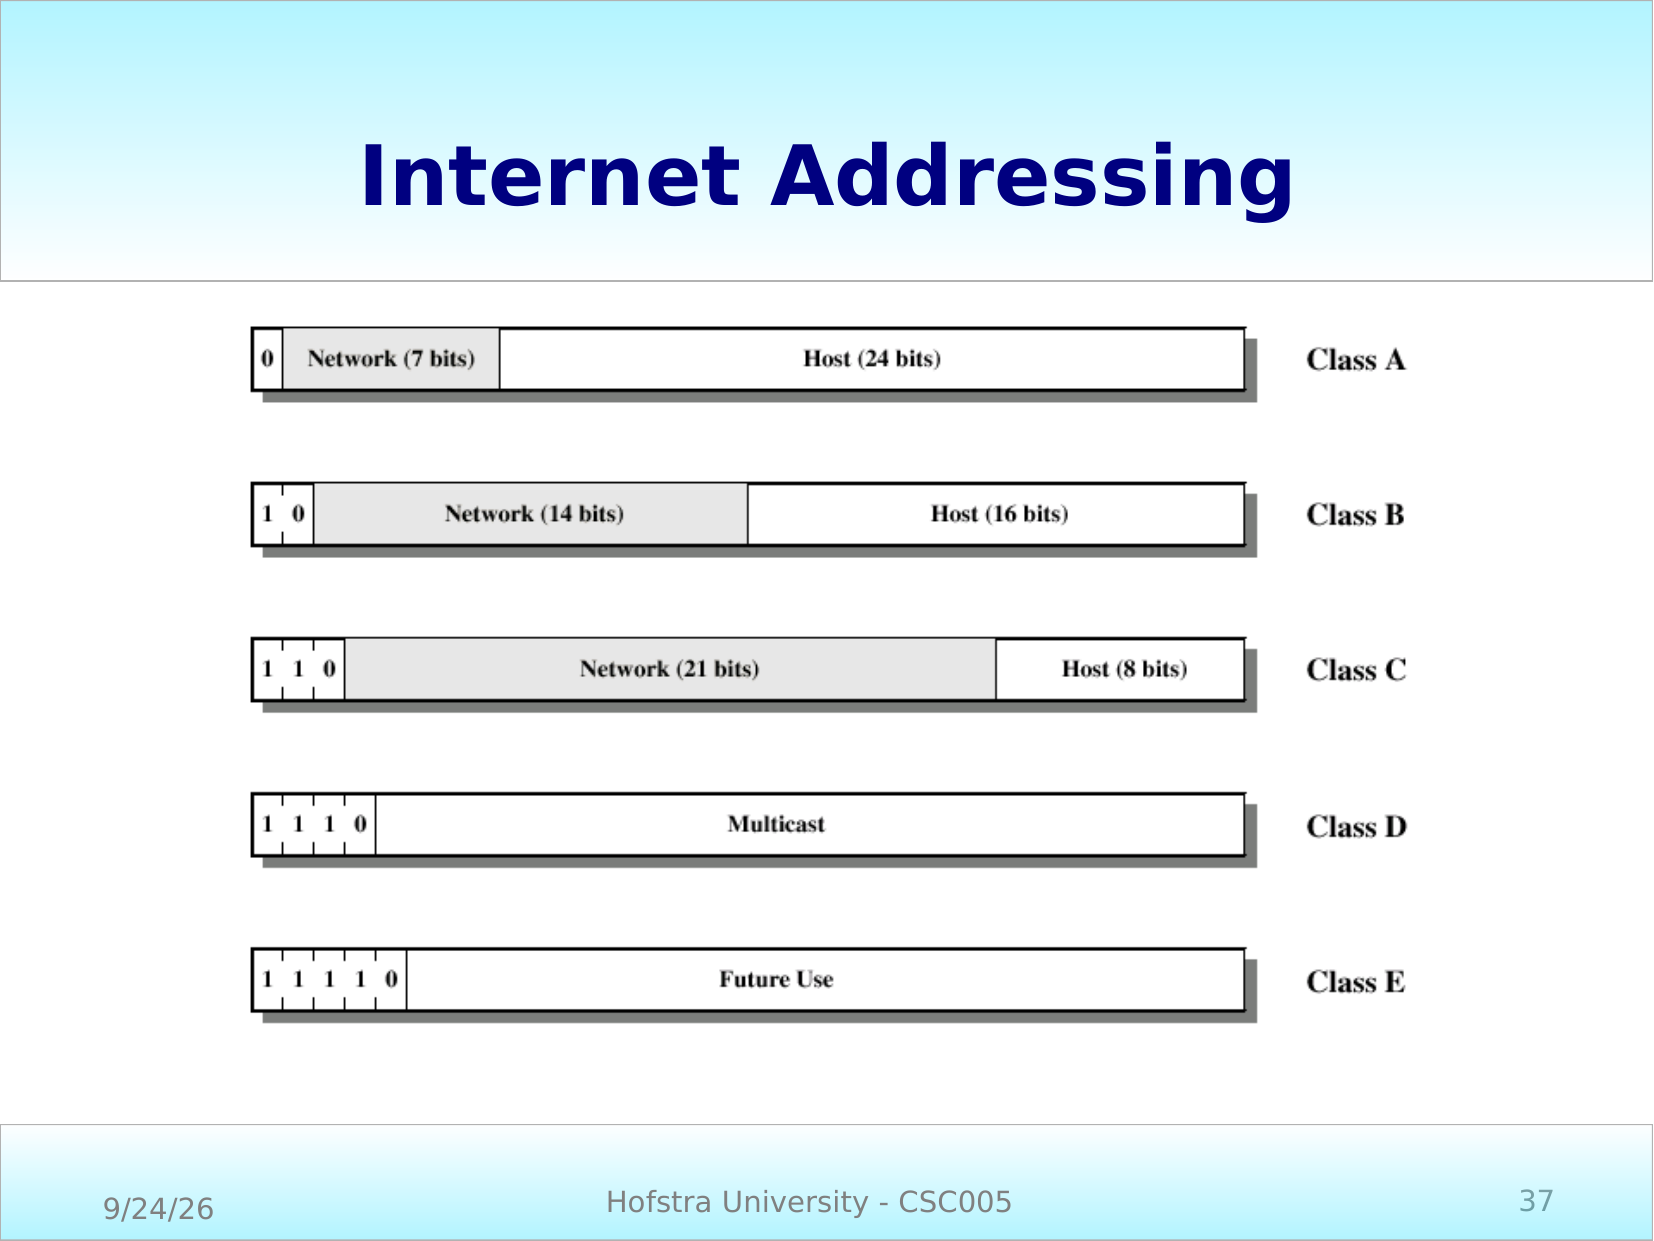

# Internet Addressing
37
Hofstra University - CSC005